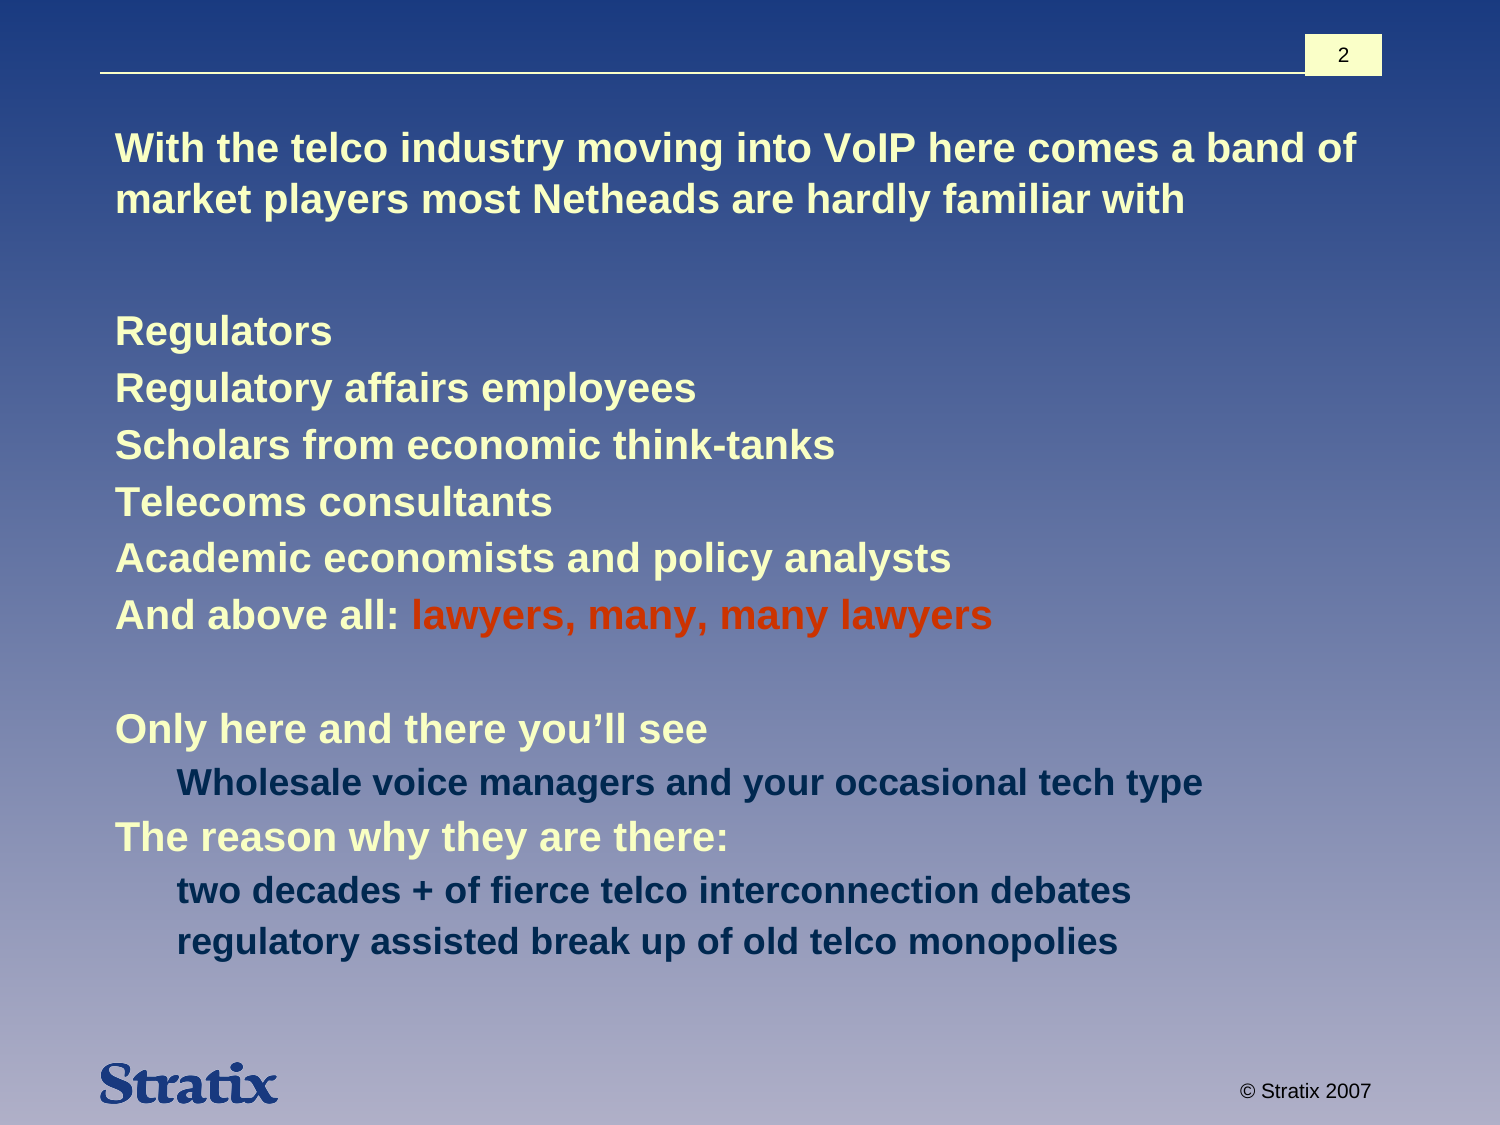

2
# With the telco industry moving into VoIP here comes a band of market players most Netheads are hardly familiar with
Regulators
Regulatory affairs employees
Scholars from economic think-tanks
Telecoms consultants
Academic economists and policy analysts
And above all: lawyers, many, many lawyers
Only here and there you’ll see
Wholesale voice managers and your occasional tech type
The reason why they are there:
two decades + of fierce telco interconnection debates
regulatory assisted break up of old telco monopolies